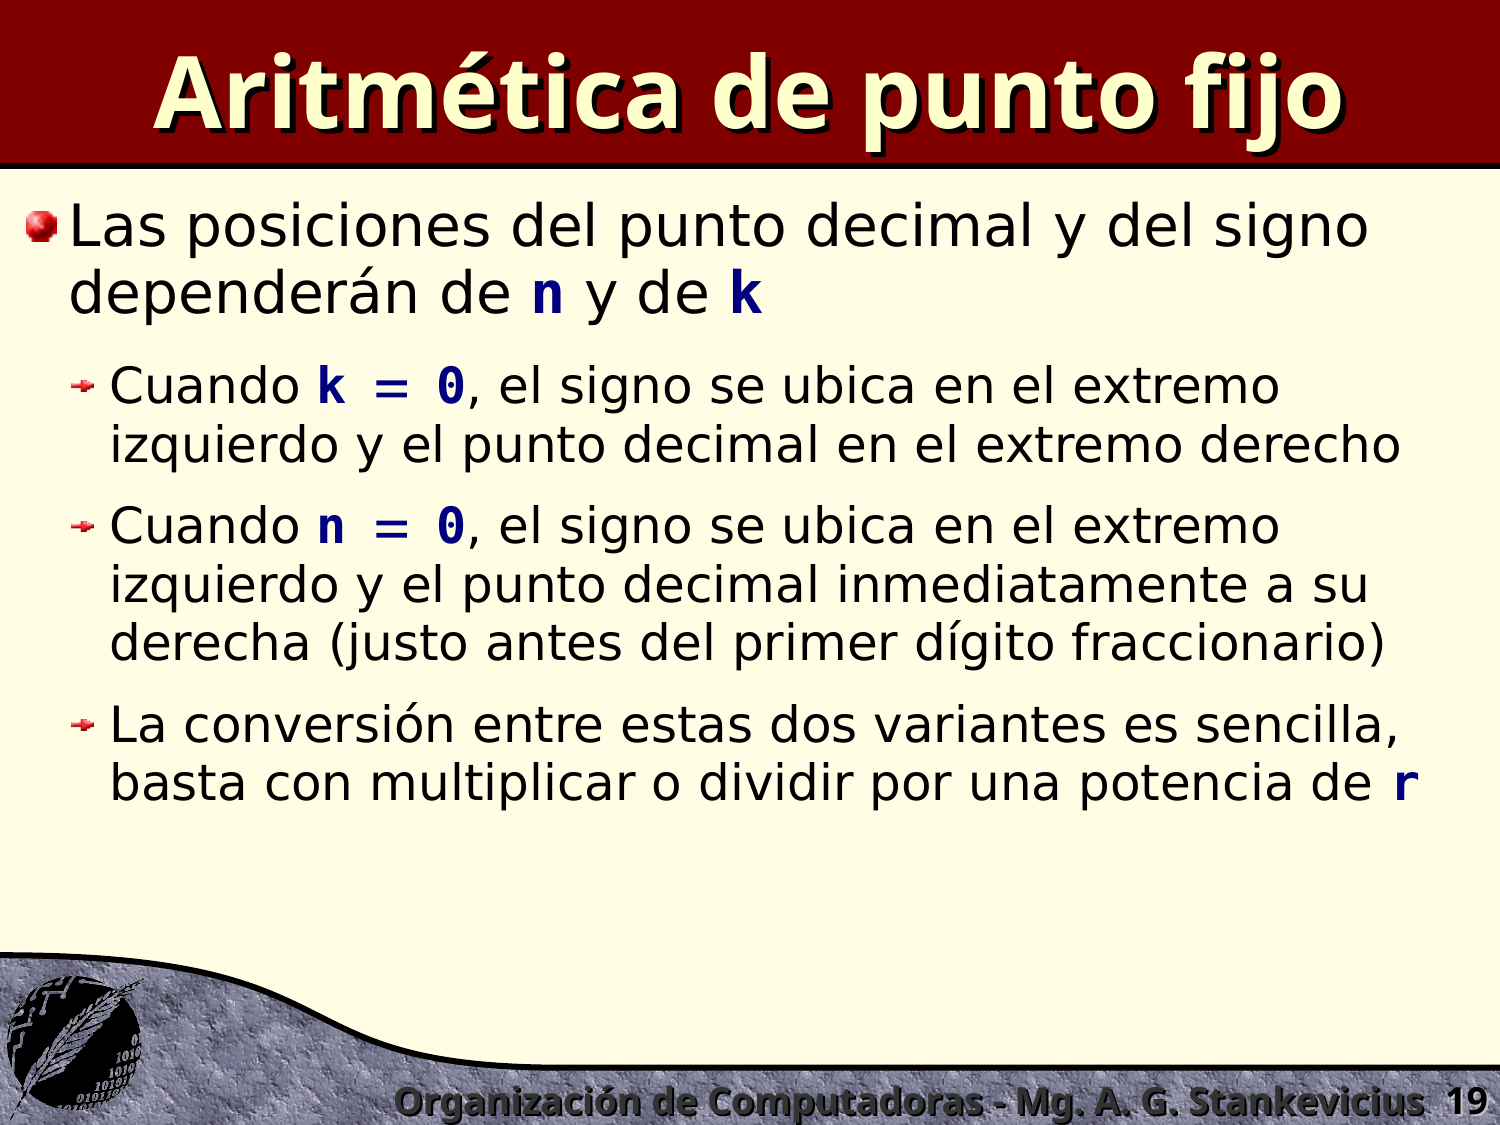

# Aritmética de punto fijo
Las posiciones del punto decimal y del signo dependerán de n y de k
Cuando k = 0, el signo se ubica en el extremo izquierdo y el punto decimal en el extremo derecho
Cuando n = 0, el signo se ubica en el extremo izquierdo y el punto decimal inmediatamente a su derecha (justo antes del primer dígito fraccionario)
La conversión entre estas dos variantes es sencilla, basta con multiplicar o dividir por una potencia de r
19